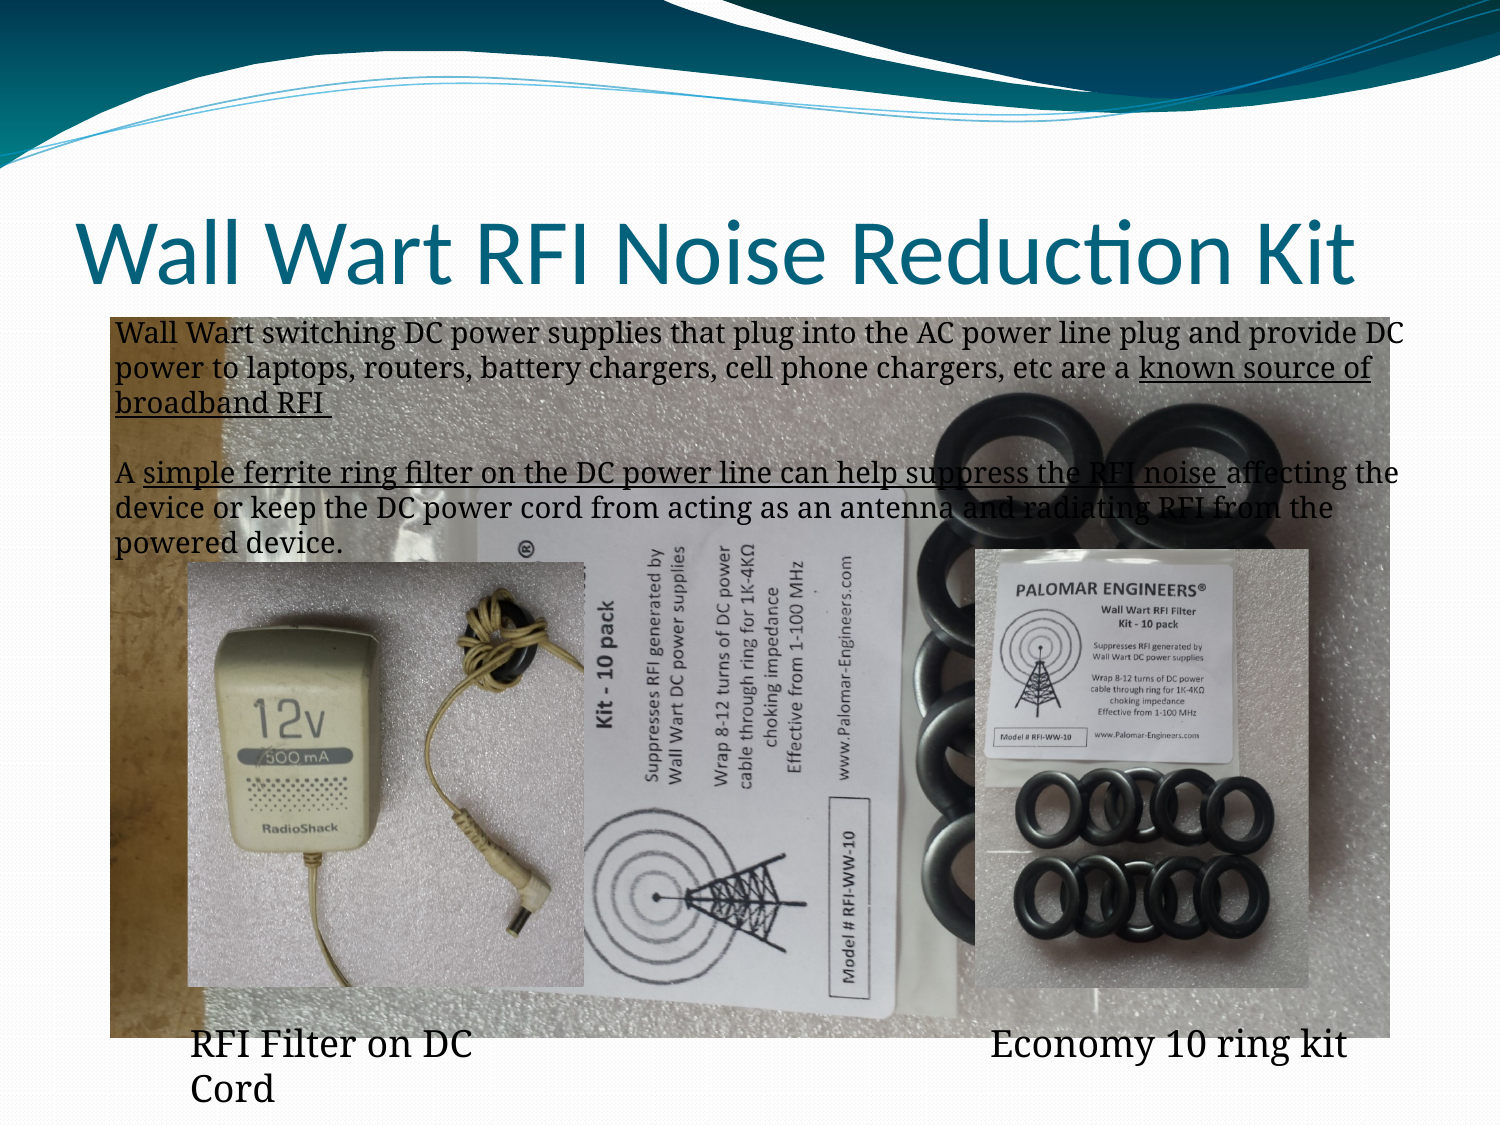

# Wall Wart RFI Noise Reduction Kit
Wall Wart switching DC power supplies that plug into the AC power line plug and provide DC power to laptops, routers, battery chargers, cell phone chargers, etc are a known source of broadband RFI
A simple ferrite ring filter on the DC power line can help suppress the RFI noise affecting the device or keep the DC power cord from acting as an antenna and radiating RFI from the powered device.
RFI Filter on DC Cord
Economy 10 ring kit